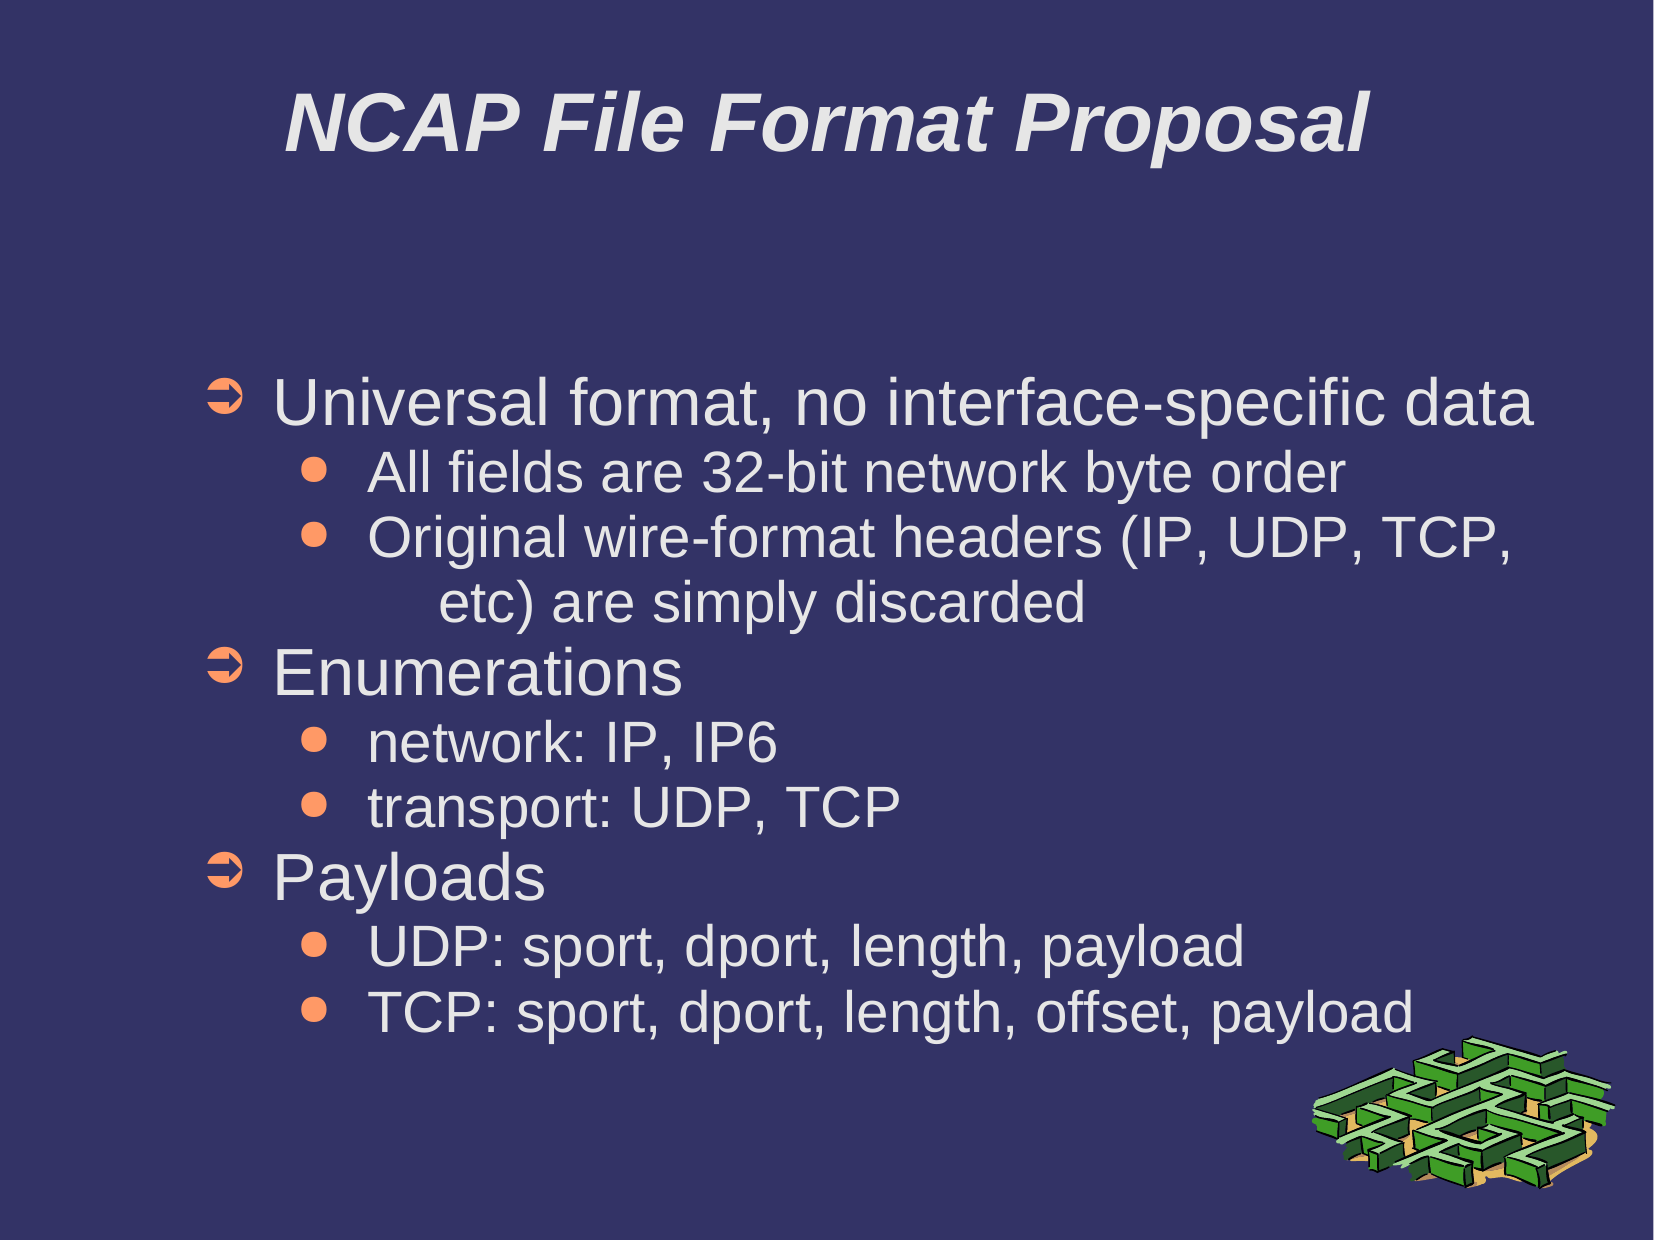

# NCAP File Format Proposal
Universal format, no interface-specific data
All fields are 32-bit network byte order
Original wire-format headers (IP, UDP, TCP, etc) are simply discarded
Enumerations
network: IP, IP6
transport: UDP, TCP
Payloads
UDP: sport, dport, length, payload
TCP: sport, dport, length, offset, payload